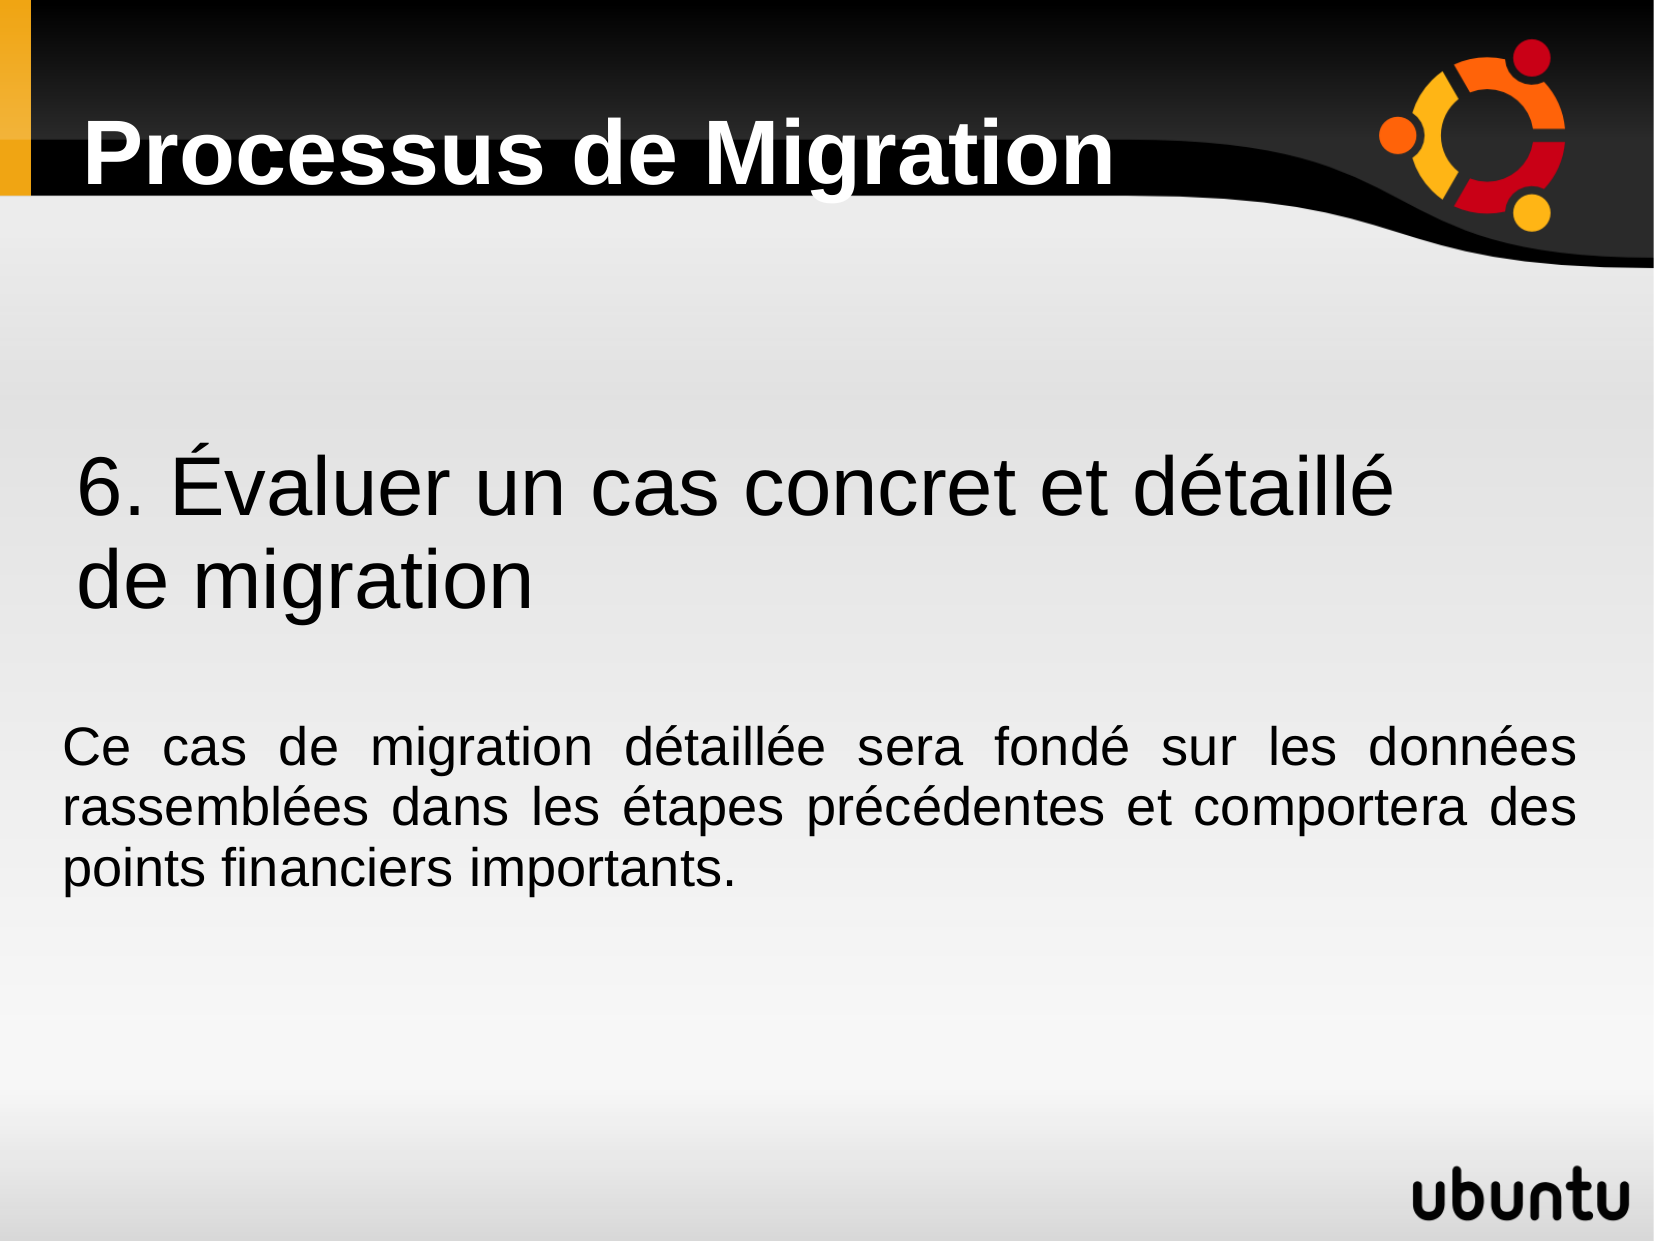

# Processus de Migration
6. Évaluer un cas concret et détaillé de migration
Ce cas de migration détaillée sera fondé sur les données rassemblées dans les étapes précédentes et comportera des points financiers importants.